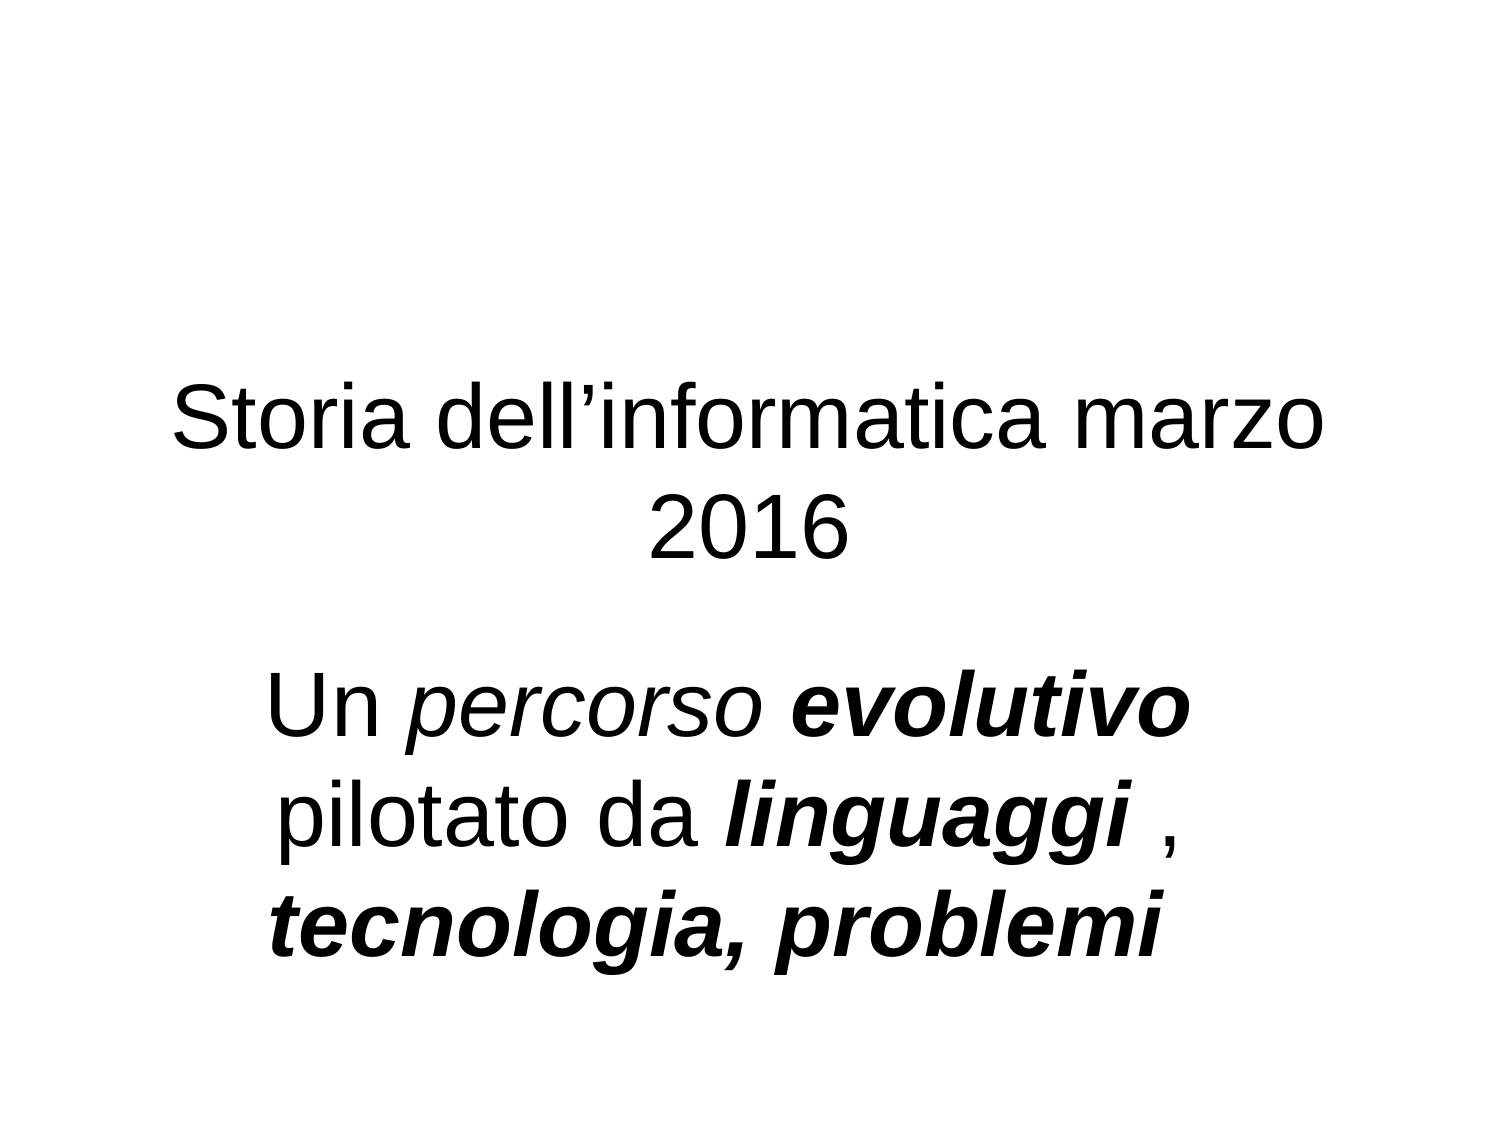

# Storia dell’informatica marzo 2016
Un percorso evolutivo pilotato da linguaggi , tecnologia, problemi